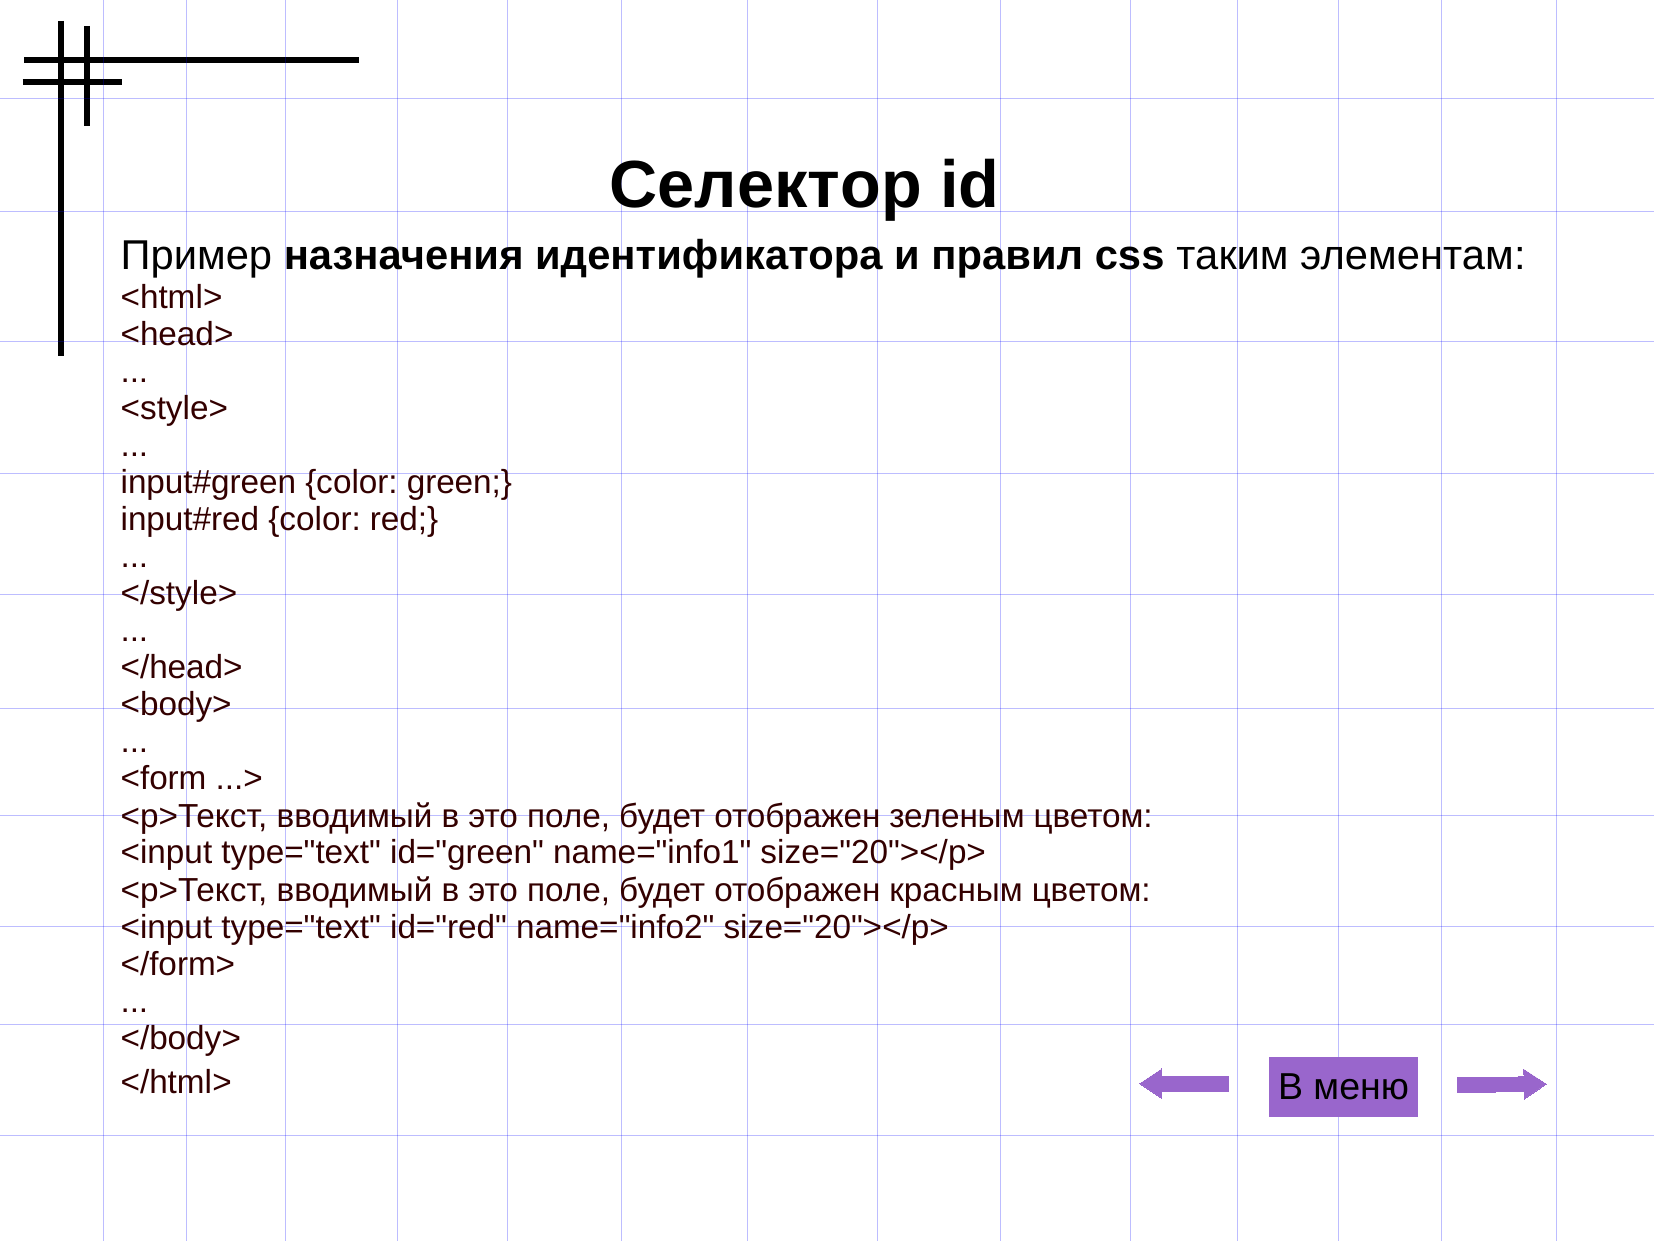

Селектор id
Пример назначения идентификатора и правил css таким элементам:
<html>
<head>
...
<style>
...
input#green {color: green;}
input#red {color: red;}
...
</style>
...
</head>
<body>
...
<form ...>
<p>Текст, вводимый в это поле, будет отображен зеленым цветом:
<input type="text" id="green" name="info1" size="20"></p>
<p>Текст, вводимый в это поле, будет отображен красным цветом:
<input type="text" id="red" name="info2" size="20"></p>
</form>
...
</body>
</html>
В меню